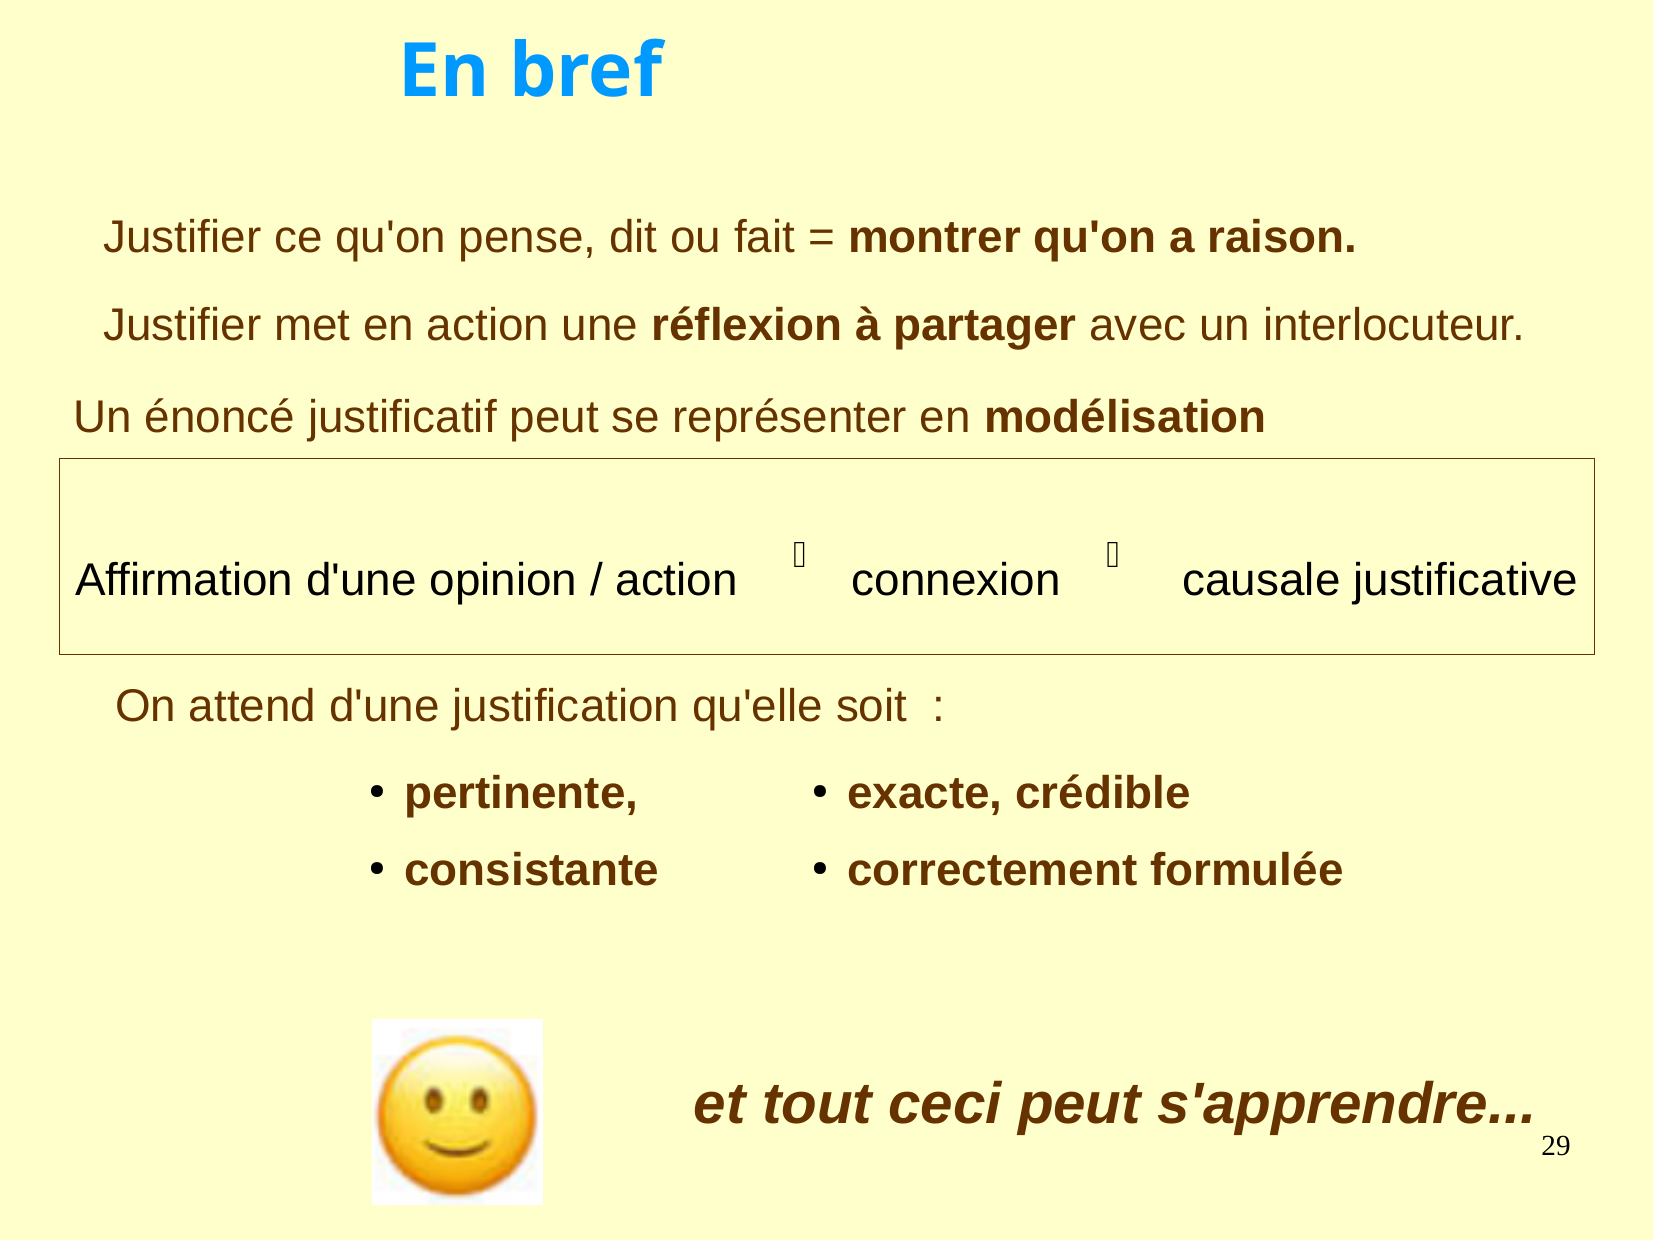

En bref
Justifier ce qu'on pense, dit ou fait = montrer qu'on a raison.
Justifier met en action une réflexion à partager avec un interlocuteur.
Un énoncé justificatif peut se représenter en modélisation
Affirmation d'une opinion / action 	 connexion 	causale justificative
 
 
On attend d'une justification qu'elle soit  :
pertinente,
consistante
exacte, crédible
correctement formulée
et tout ceci peut s'apprendre...
29